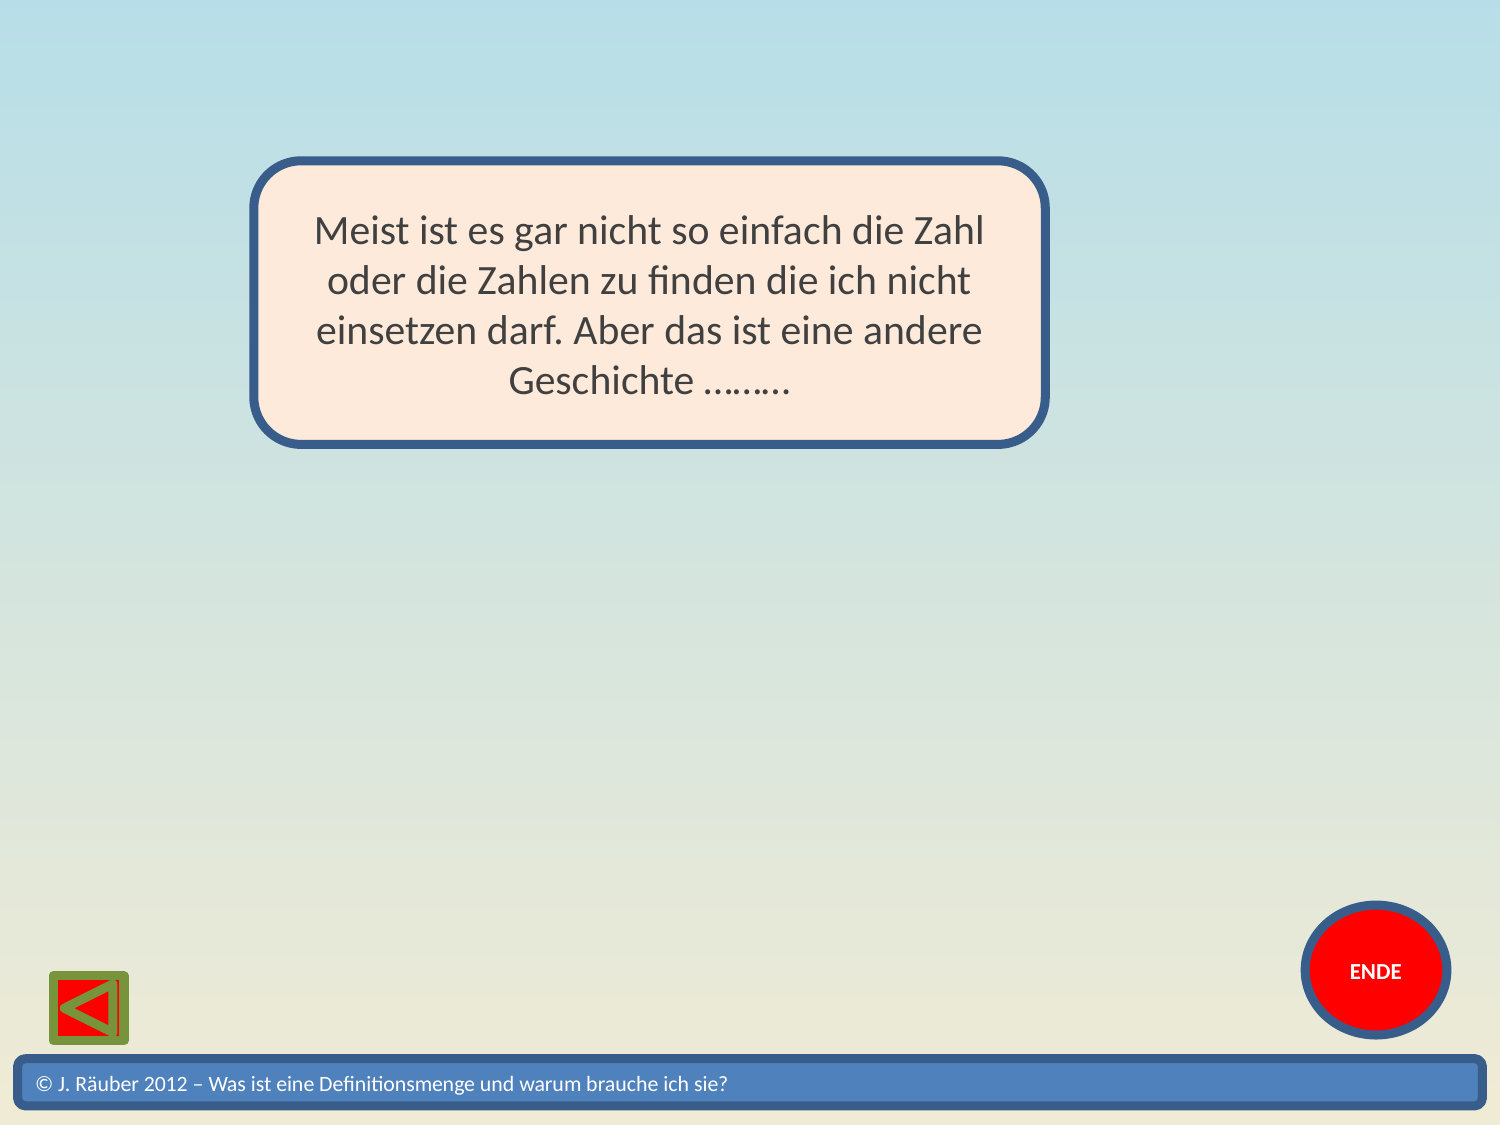

Meist ist es gar nicht so einfach die Zahl oder die Zahlen zu finden die ich nicht einsetzen darf. Aber das ist eine andere Geschichte ………
ENDE
© J. Räuber 2012 – Was ist eine Definitionsmenge und warum brauche ich sie?